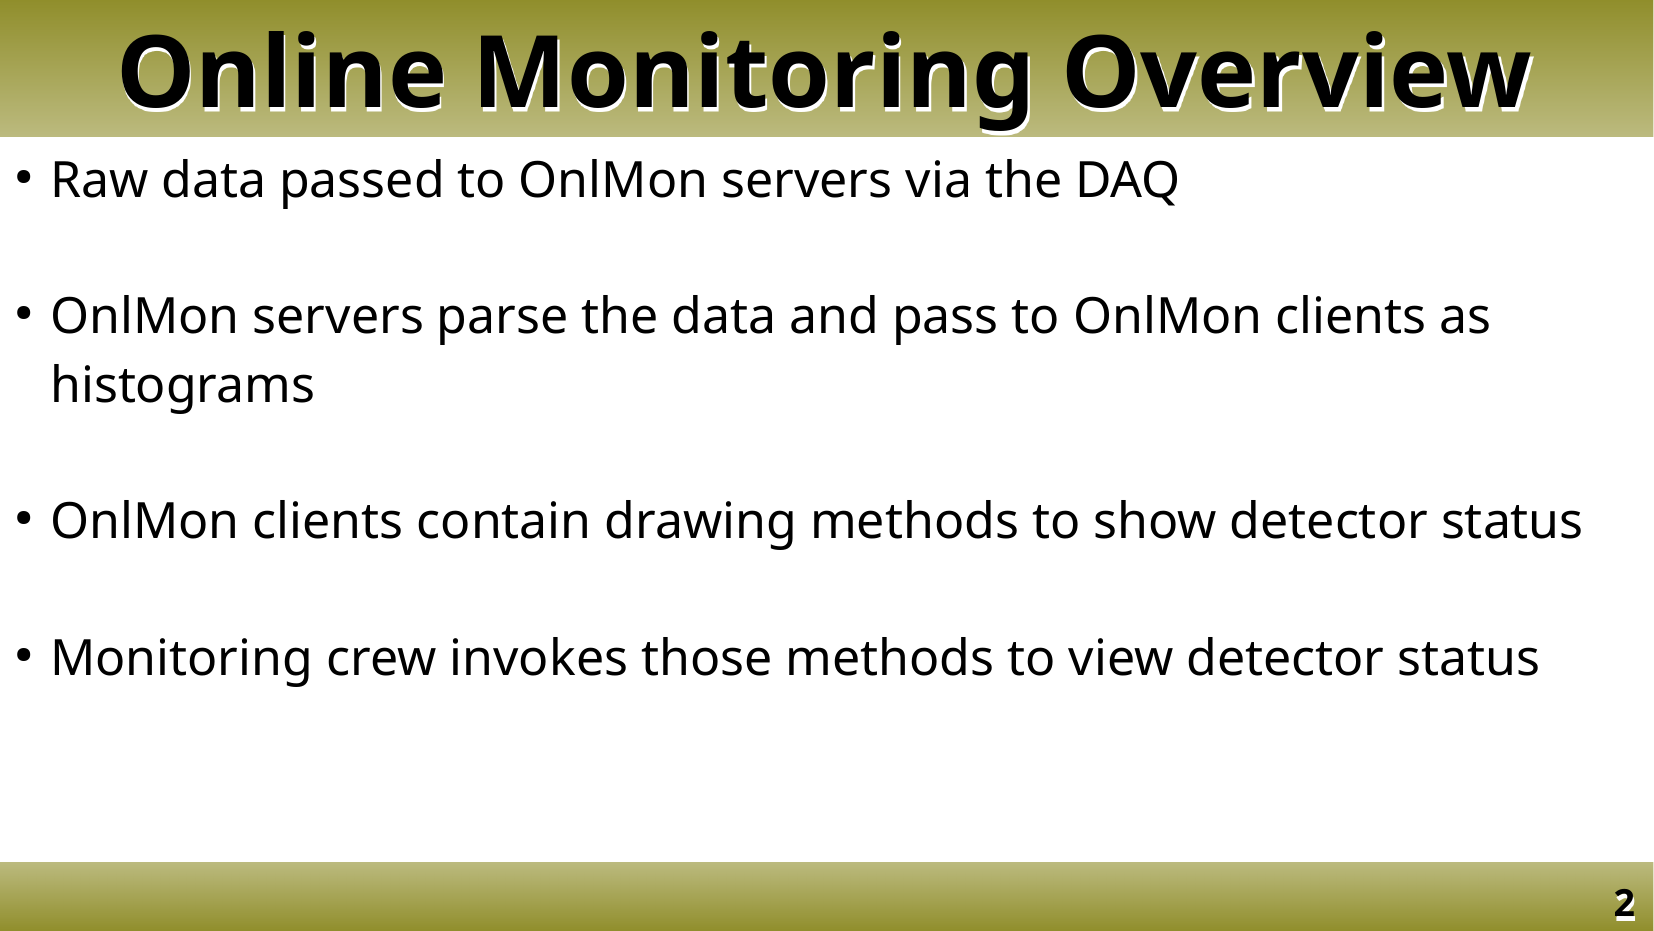

Online Monitoring Overview
Raw data passed to OnlMon servers via the DAQ
OnlMon servers parse the data and pass to OnlMon clients as histograms
OnlMon clients contain drawing methods to show detector status
Monitoring crew invokes those methods to view detector status
2